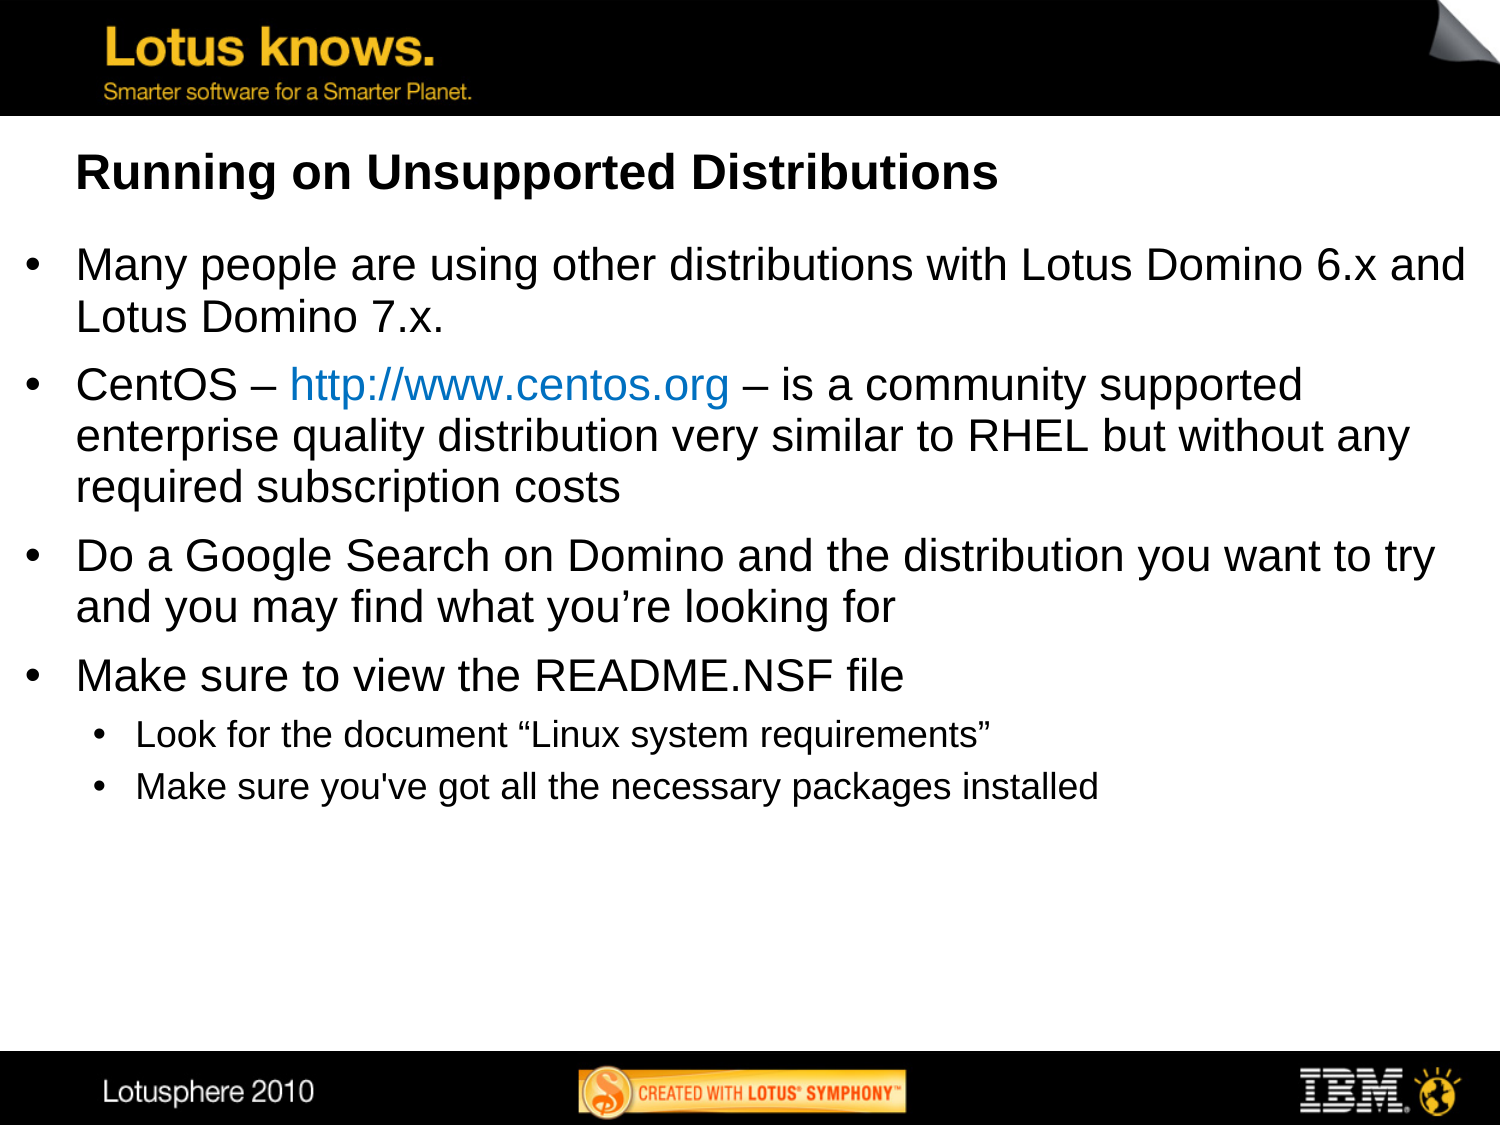

# Running on Unsupported Distributions
Many people are using other distributions with Lotus Domino 6.x and Lotus Domino 7.x.
CentOS – http://www.centos.org – is a community supported enterprise quality distribution very similar to RHEL but without any required subscription costs
Do a Google Search on Domino and the distribution you want to try and you may find what you’re looking for
Make sure to view the README.NSF file
Look for the document “Linux system requirements”
Make sure you've got all the necessary packages installed